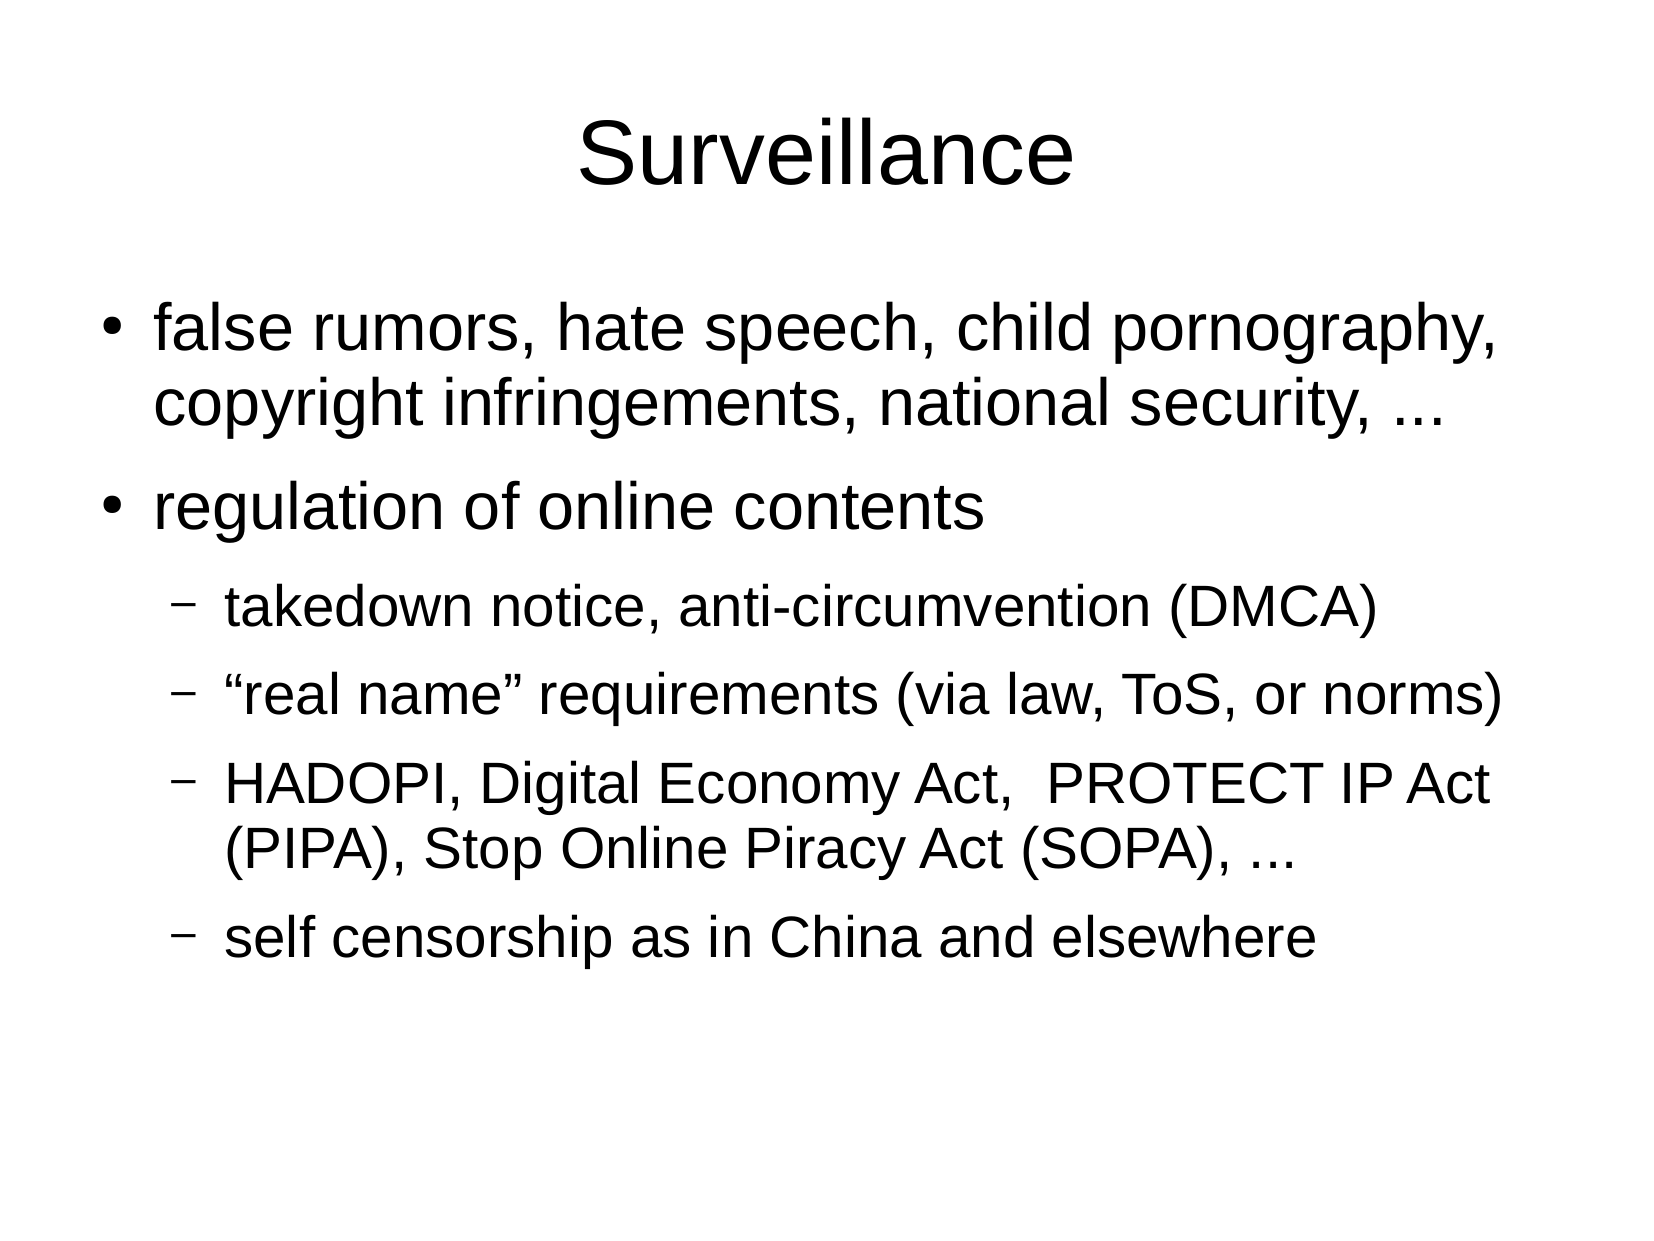

# Surveillance
false rumors, hate speech, child pornography, copyright infringements, national security, ...
regulation of online contents
takedown notice, anti-circumvention (DMCA)
“real name” requirements (via law, ToS, or norms)
HADOPI, Digital Economy Act, PROTECT IP Act (PIPA), Stop Online Piracy Act (SOPA), ...
self censorship as in China and elsewhere